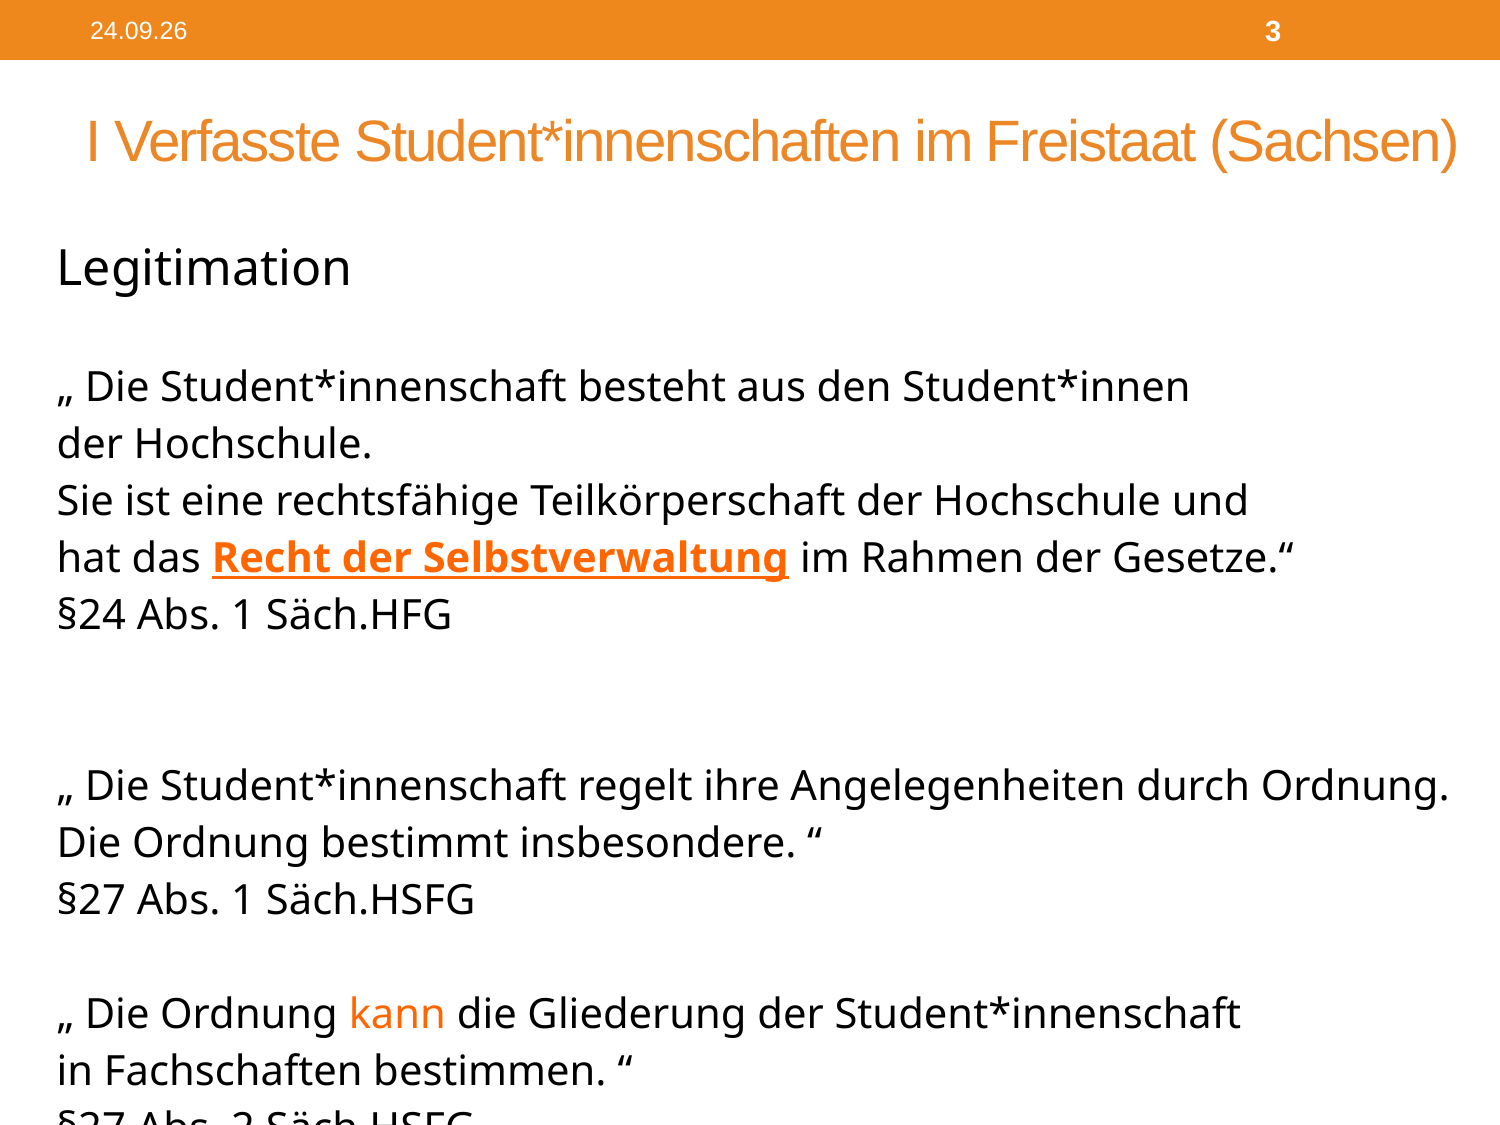

# I Verfasste Student*innenschaften im Freistaat (Sachsen)
Legitimation
„ Die Student*innenschaft besteht aus den Student*innen
der Hochschule.
Sie ist eine rechtsfähige Teilkörperschaft der Hochschule und
hat das Recht der Selbstverwaltung im Rahmen der Gesetze.“
§24 Abs. 1 Säch.HFG
„ Die Student*innenschaft regelt ihre Angelegenheiten durch Ordnung.
Die Ordnung bestimmt insbesondere. “
§27 Abs. 1 Säch.HSFG
„ Die Ordnung kann die Gliederung der Student*innenschaft
in Fachschaften bestimmen. “
§27 Abs. 2 Säch.HSFG